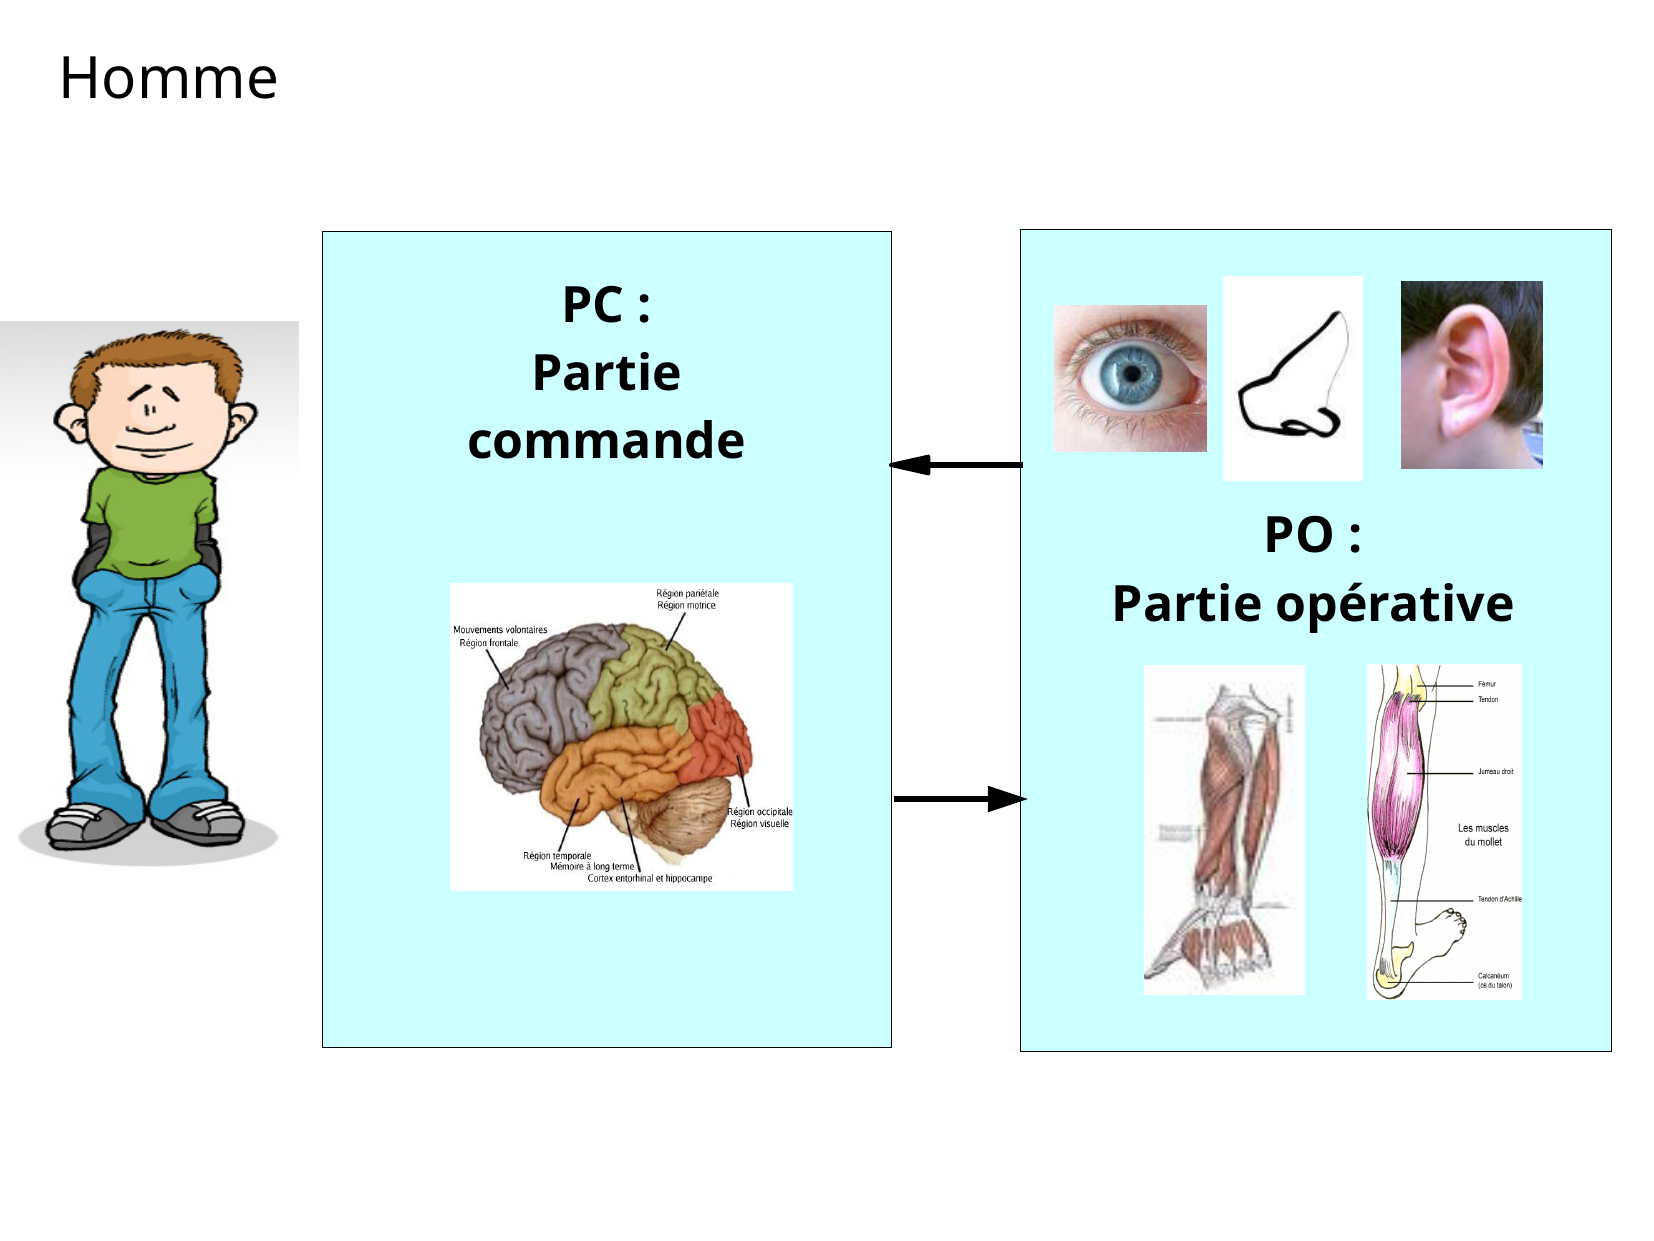

Homme
PC :
Partie commande
PO :
Partie opérative